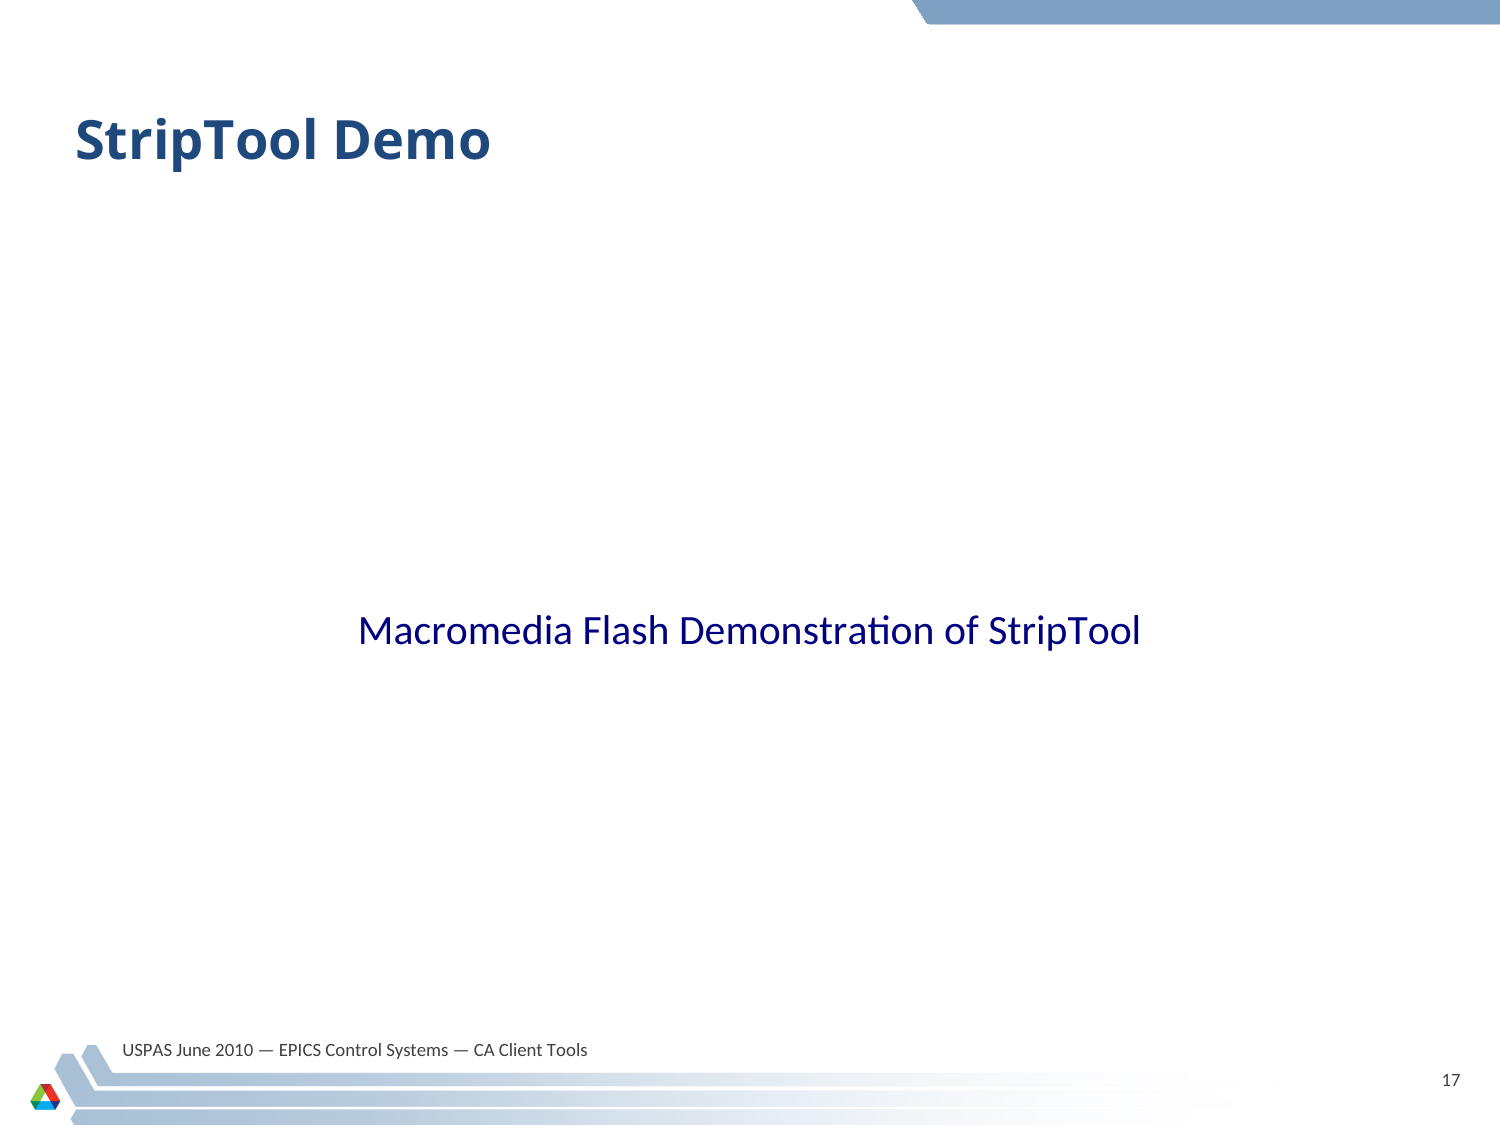

# StripTool Demo
Macromedia Flash Demonstration of StripTool
USPAS June 2010 — EPICS Control Systems — CA Client Tools
17